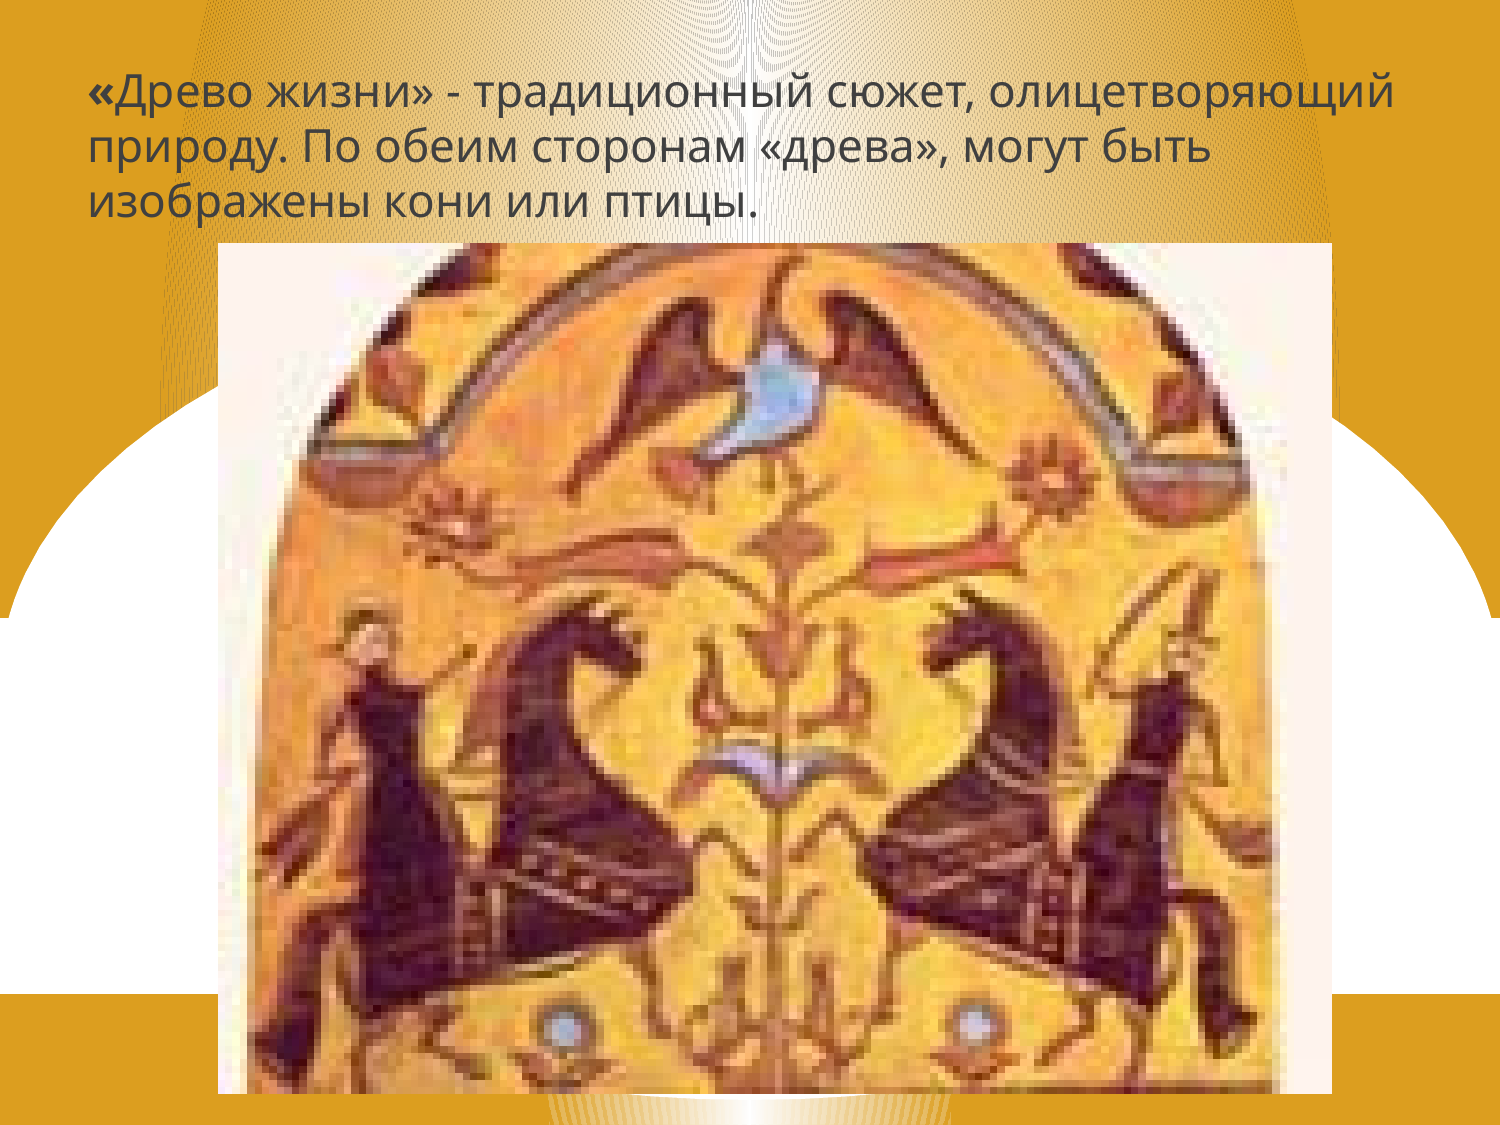

# «Древо жизни» - традиционный сюжет, олицетворяющий природу. По обеим сторонам «древа», могут быть изображены кони или птицы.